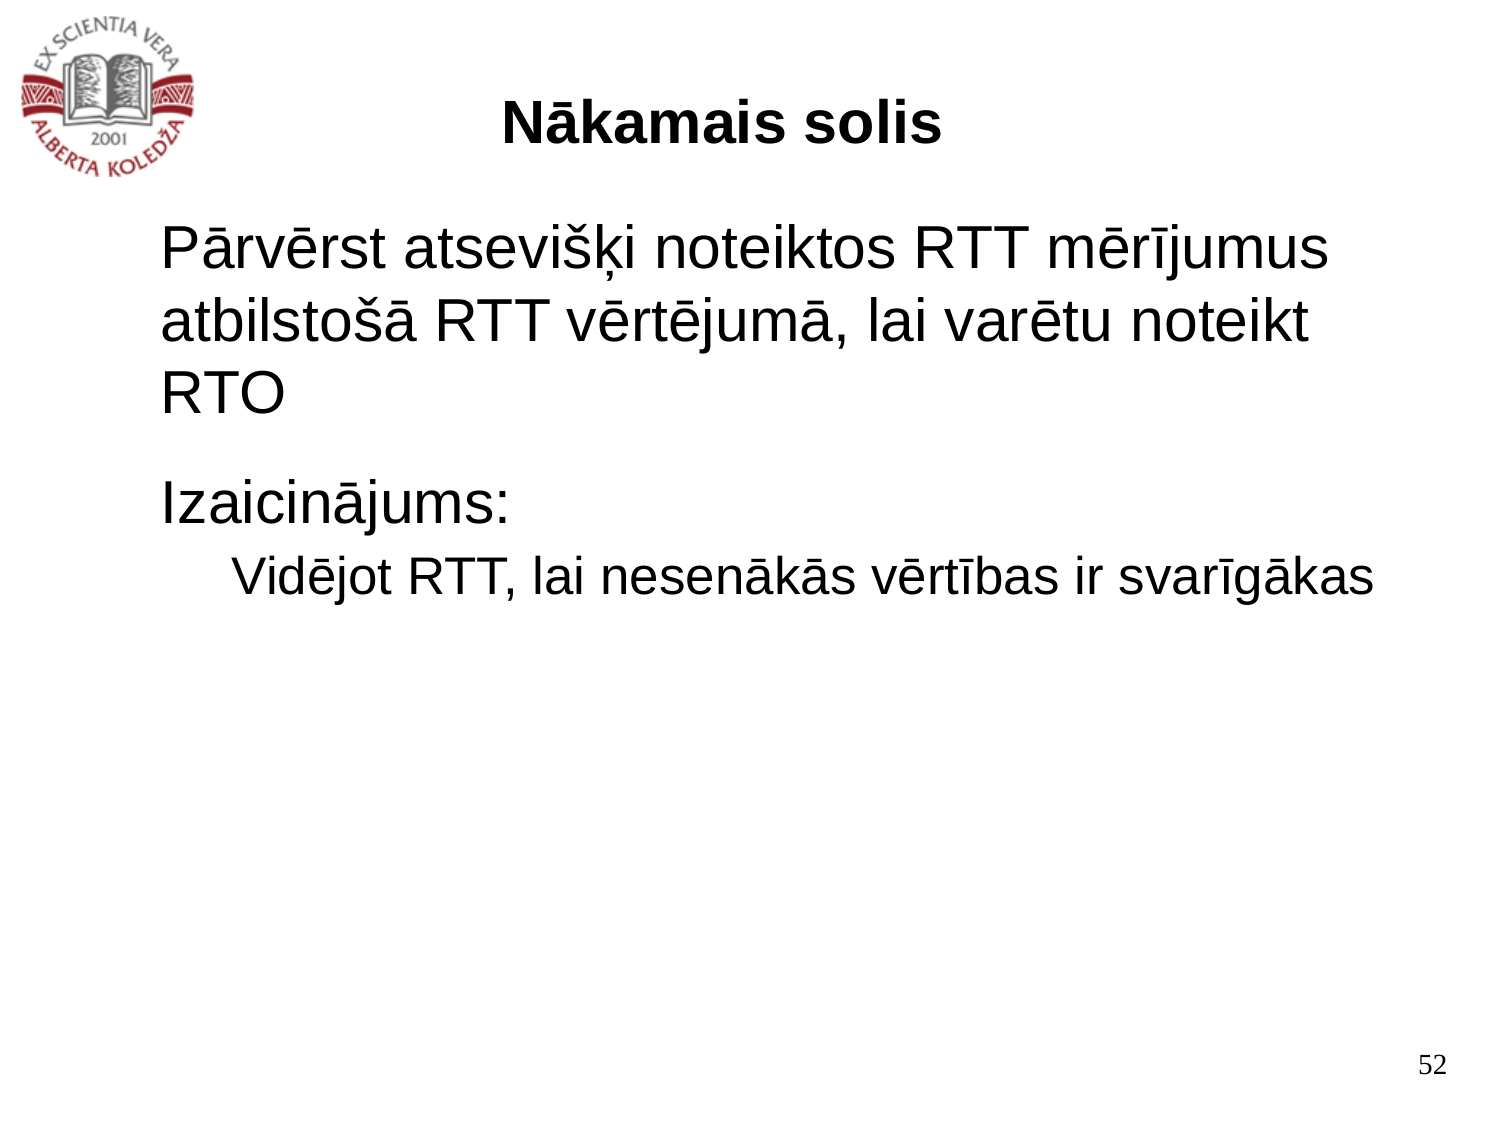

# Nākamais solis
Pārvērst atsevišķi noteiktos RTT mērījumus atbilstošā RTT vērtējumā, lai varētu noteikt RTO
Izaicinājums:
Vidējot RTT, lai nesenākās vērtības ir svarīgākas